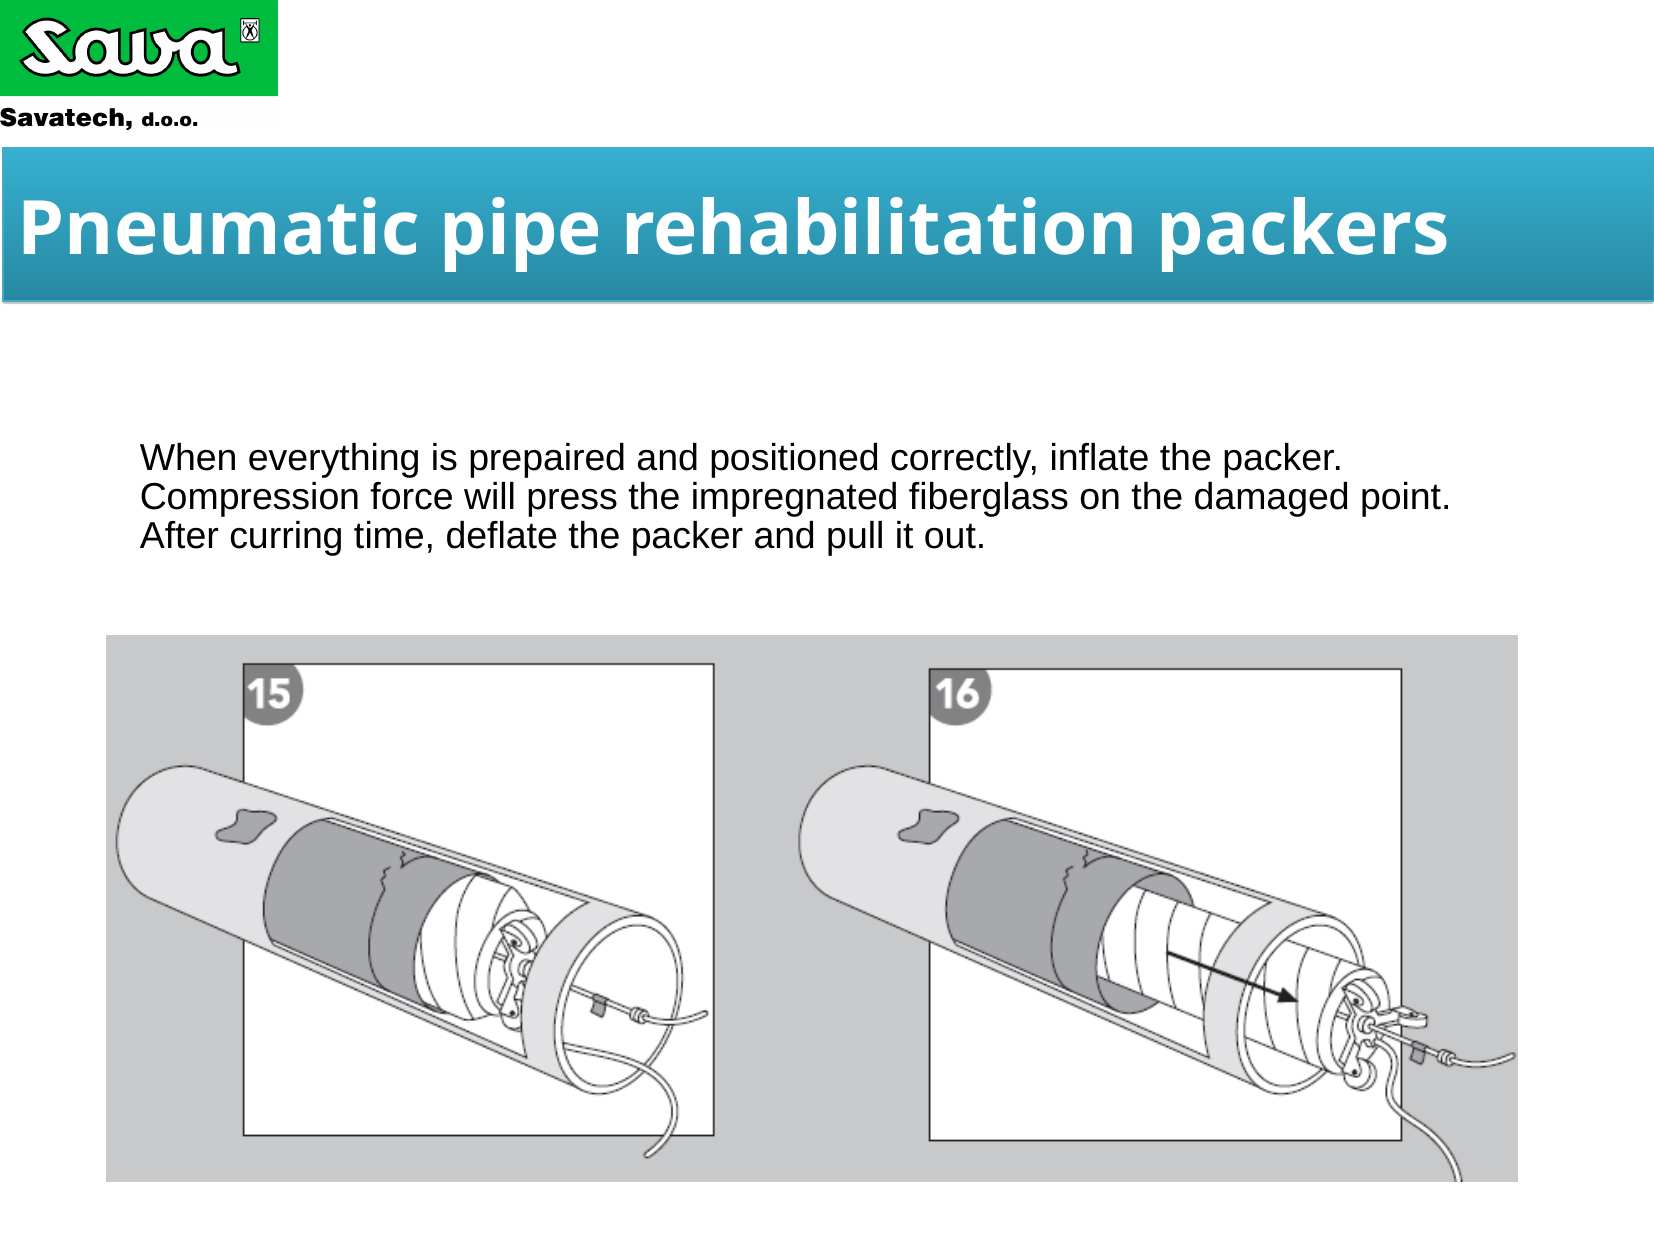

Pneumatic pipe rehabilitation packers
When everything is prepaired and positioned correctly, inflate the packer.
Compression force will press the impregnated fiberglass on the damaged point.
After curring time, deflate the packer and pull it out.